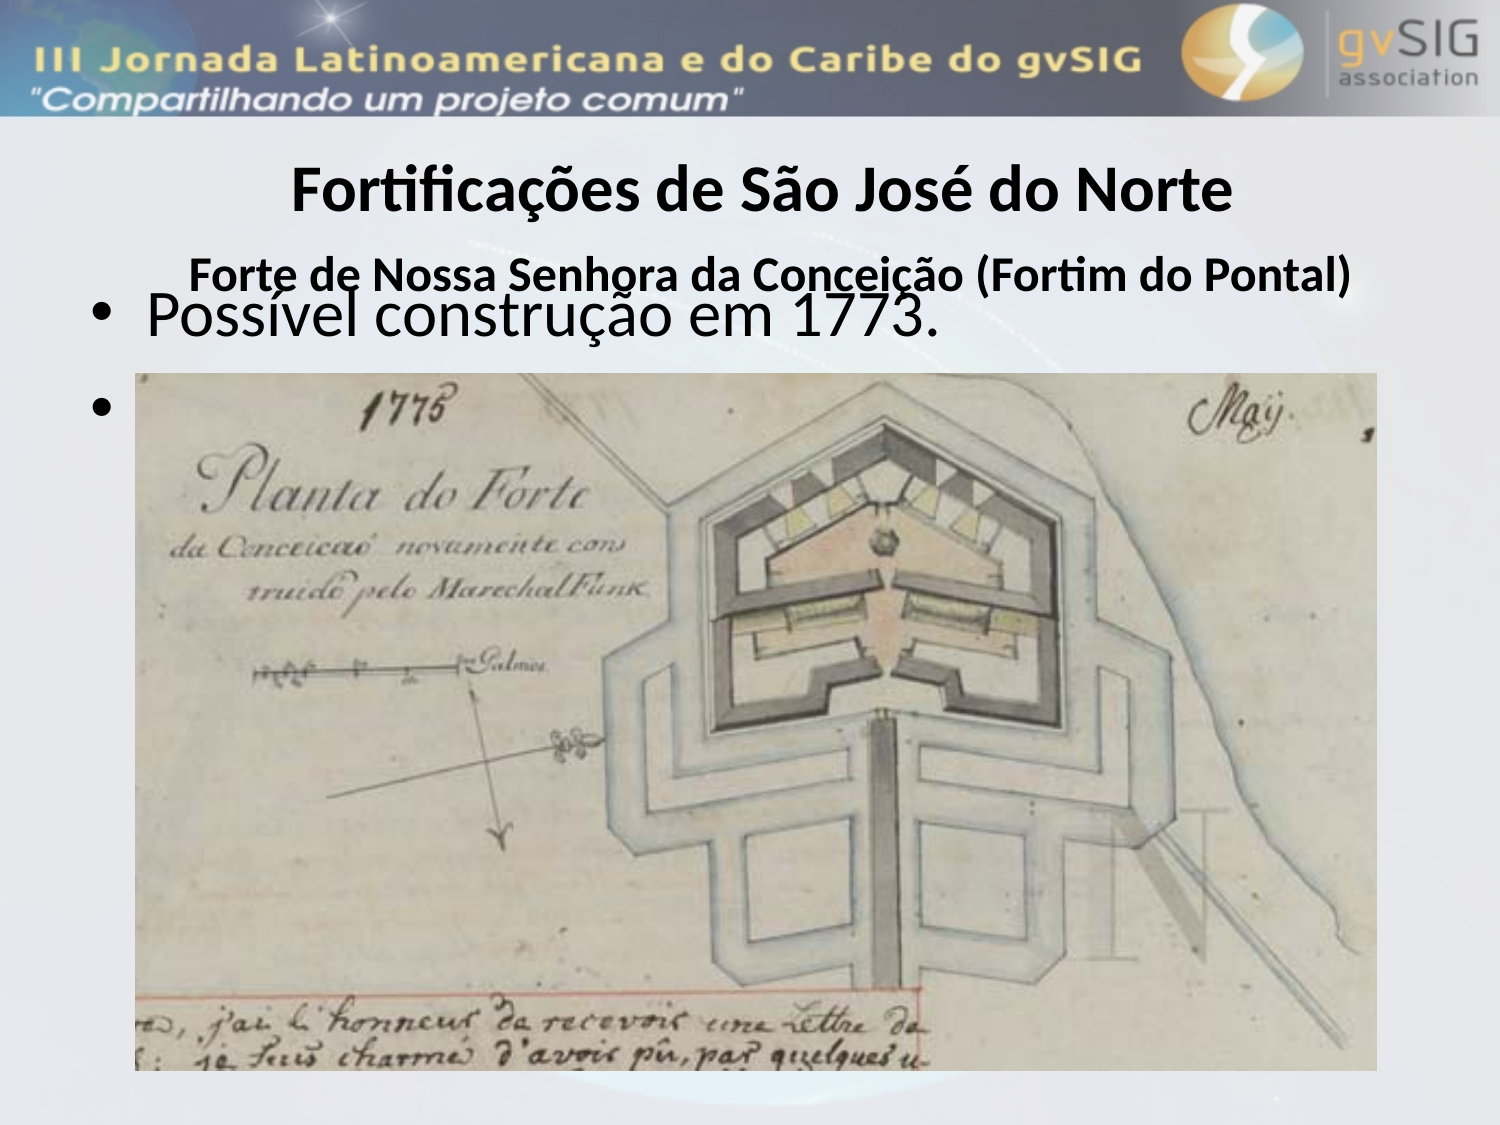

# Fortificações de São José do Norte Forte de Nossa Senhora da Conceição (Fortim do Pontal)
Possível construção em 1773.